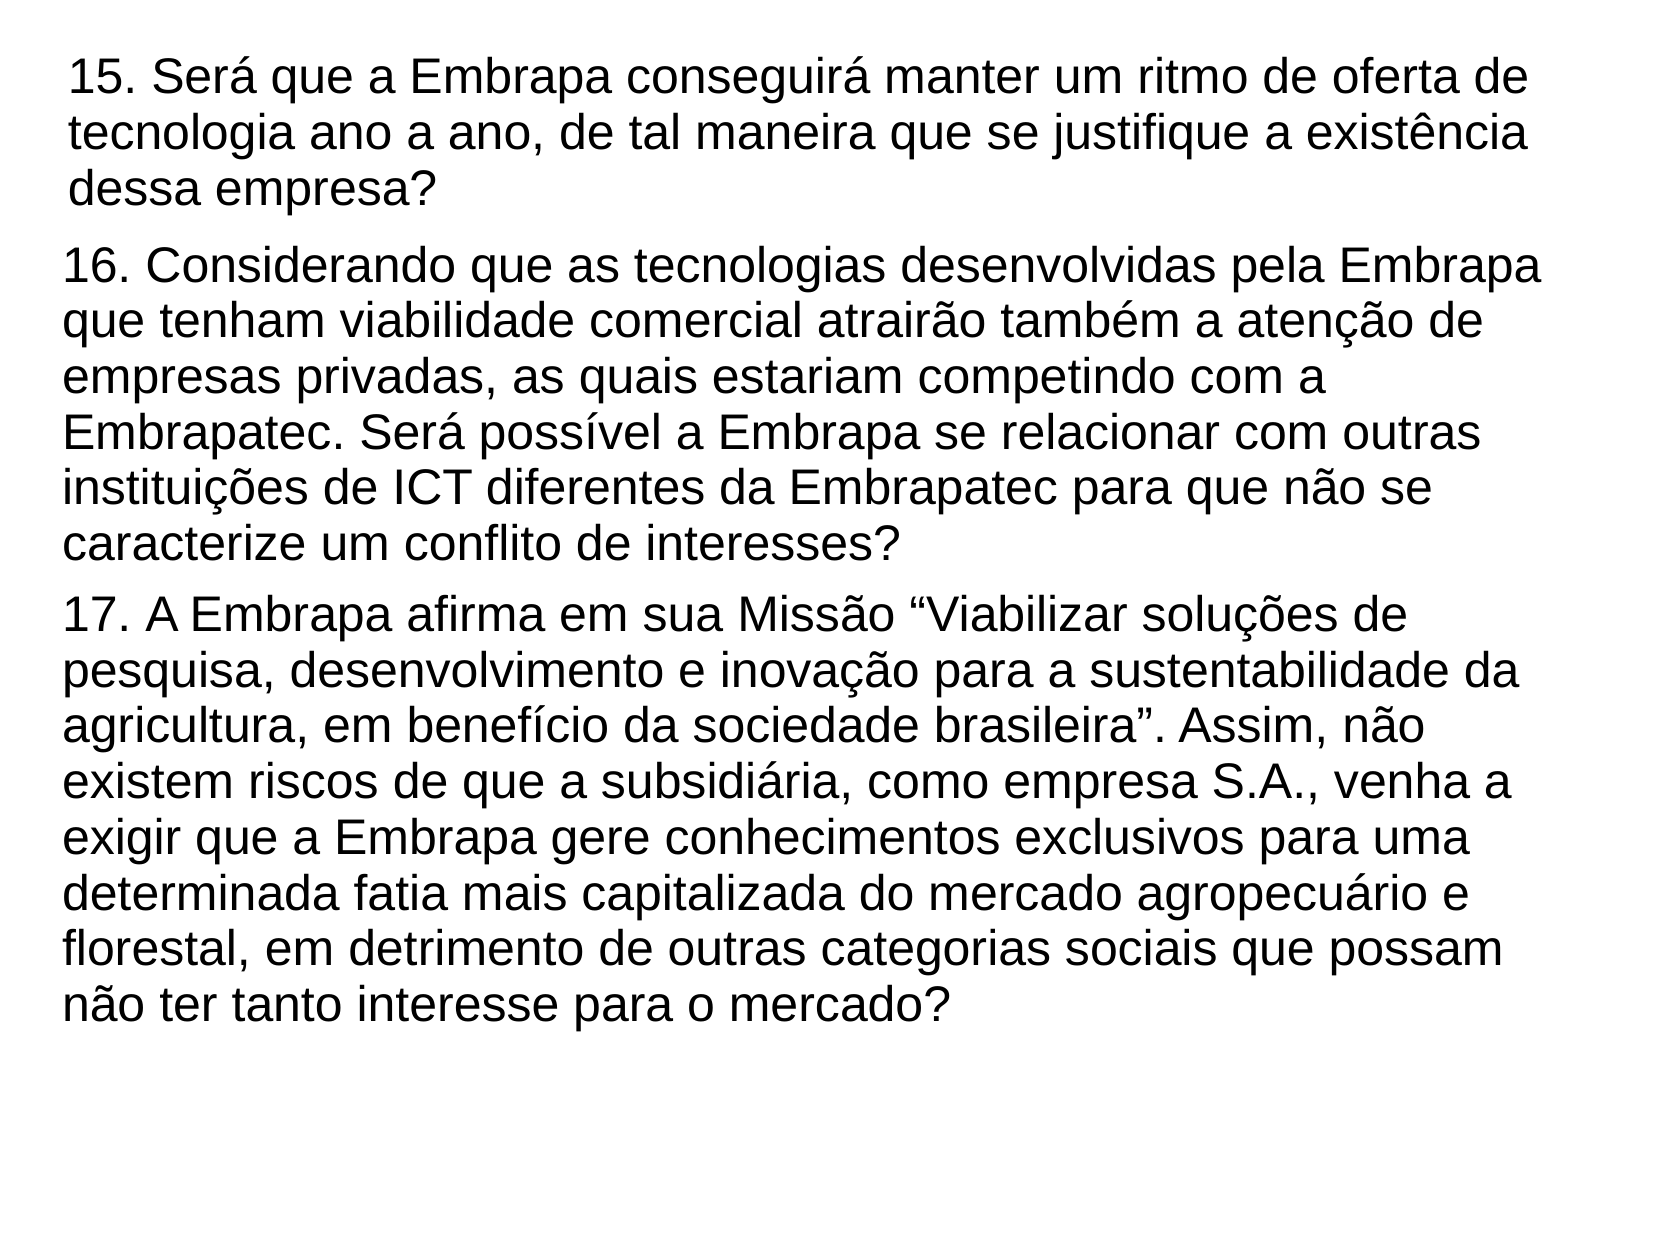

15. Será que a Embrapa conseguirá manter um ritmo de oferta de tecnologia ano a ano, de tal maneira que se justifique a existência dessa empresa?
16. Considerando que as tecnologias desenvolvidas pela Embrapa que tenham viabilidade comercial atrairão também a atenção de empresas privadas, as quais estariam competindo com a Embrapatec. Será possível a Embrapa se relacionar com outras instituições de ICT diferentes da Embrapatec para que não se caracterize um conflito de interesses?
17. A Embrapa afirma em sua Missão “Viabilizar soluções de pesquisa, desenvolvimento e inovação para a sustentabilidade da agricultura, em benefício da sociedade brasileira”. Assim, não existem riscos de que a subsidiária, como empresa S.A., venha a exigir que a Embrapa gere conhecimentos exclusivos para uma determinada fatia mais capitalizada do mercado agropecuário e florestal, em detrimento de outras categorias sociais que possam não ter tanto interesse para o mercado?